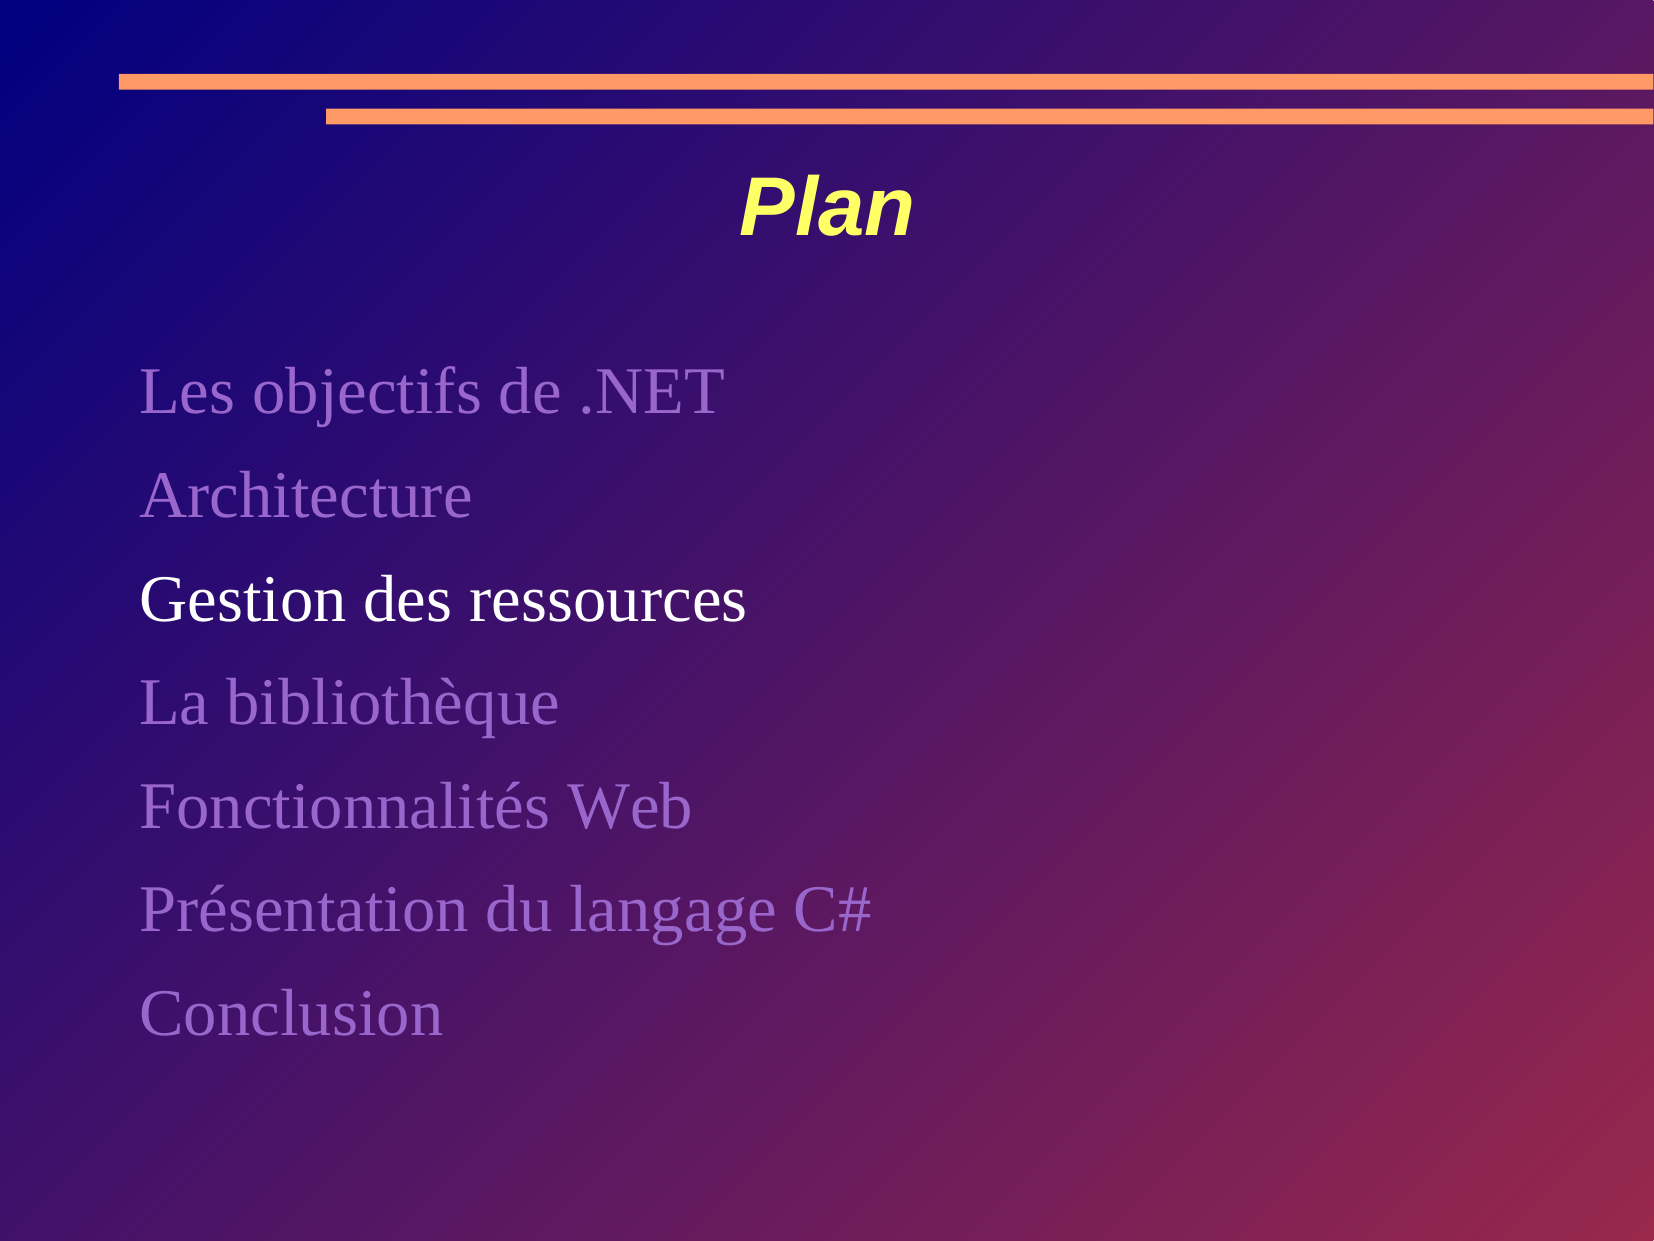

# Plan
Les objectifs de .NET
Architecture
Gestion des ressources
La bibliothèque
Fonctionnalités Web
Présentation du langage C#
Conclusion